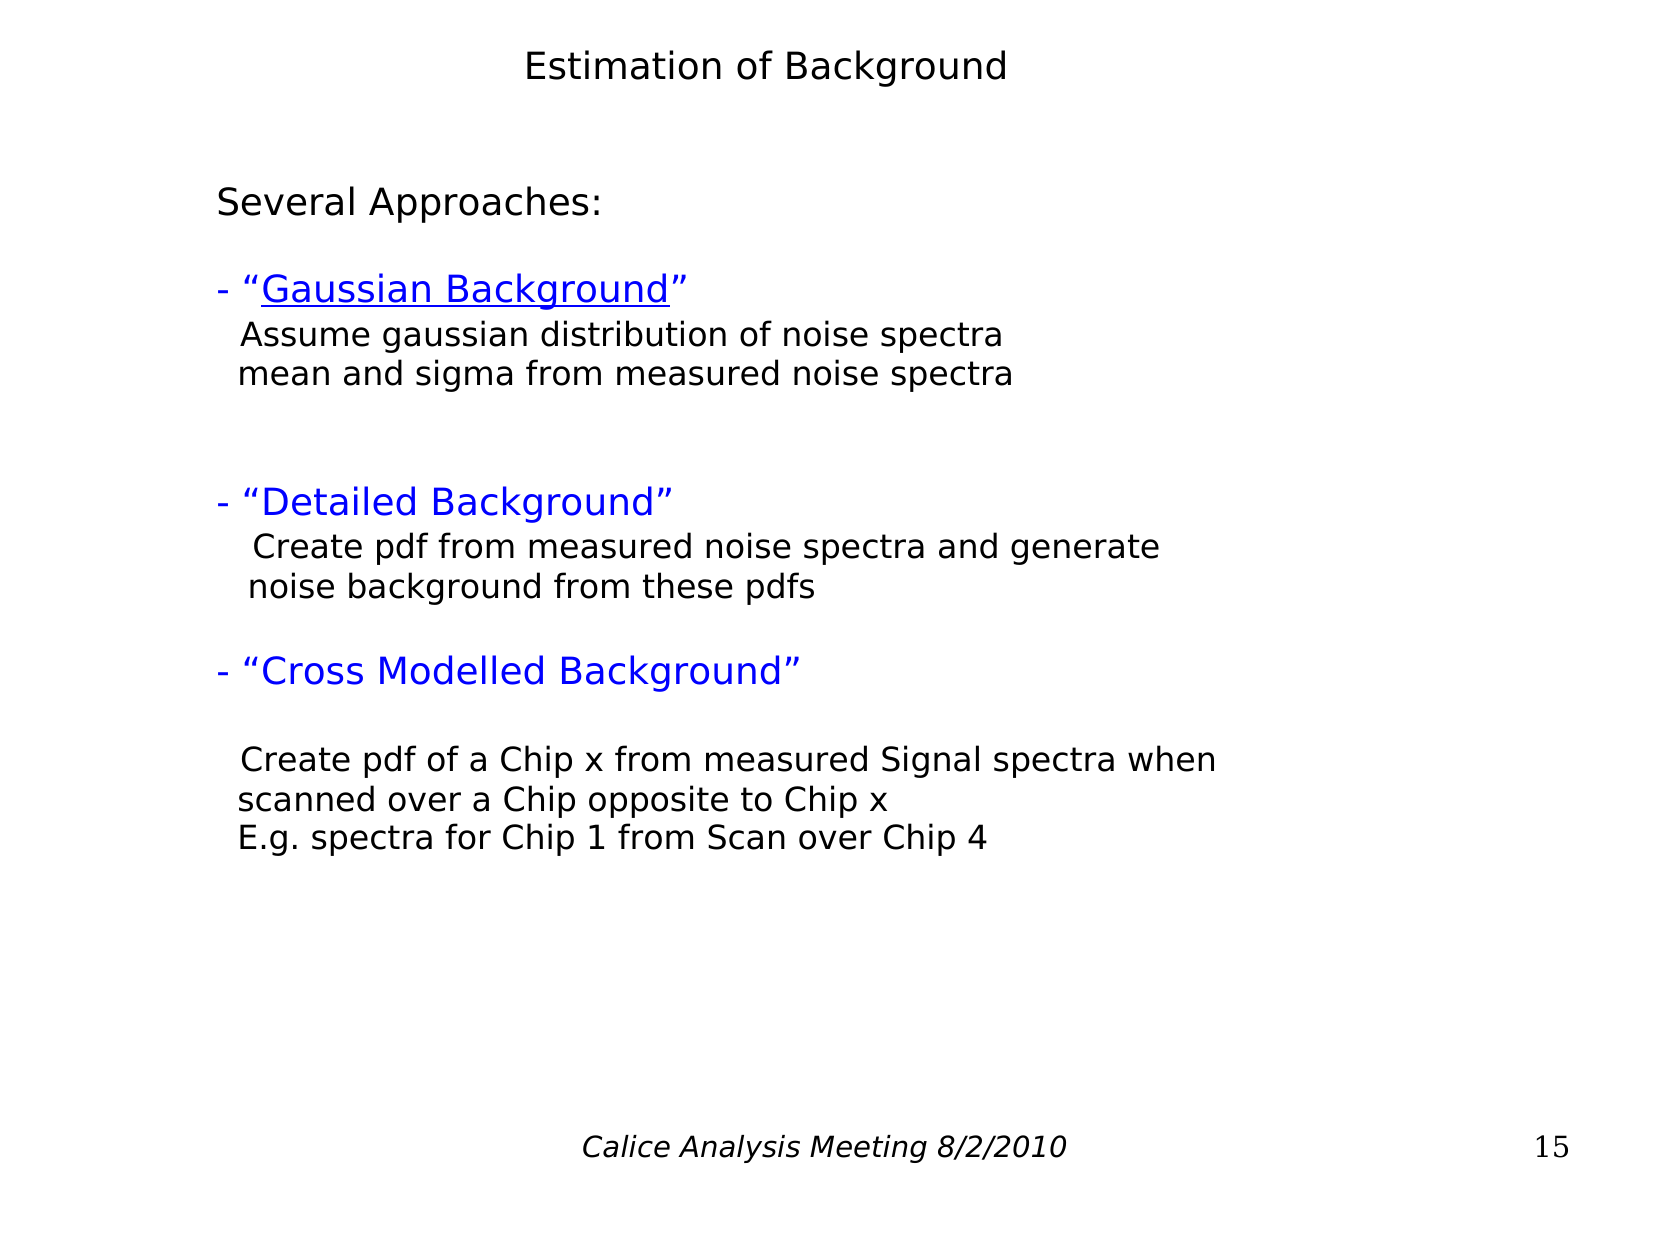

Estimation of Background
Several Approaches:
- “Gaussian Background”
 Assume gaussian distribution of noise spectra
 mean and sigma from measured noise spectra
- “Detailed Background”
 Create pdf from measured noise spectra and generate
 noise background from these pdfs
- “Cross Modelled Background”
 Create pdf of a Chip x from measured Signal spectra when
 scanned over a Chip opposite to Chip x
 E.g. spectra for Chip 1 from Scan over Chip 4
15